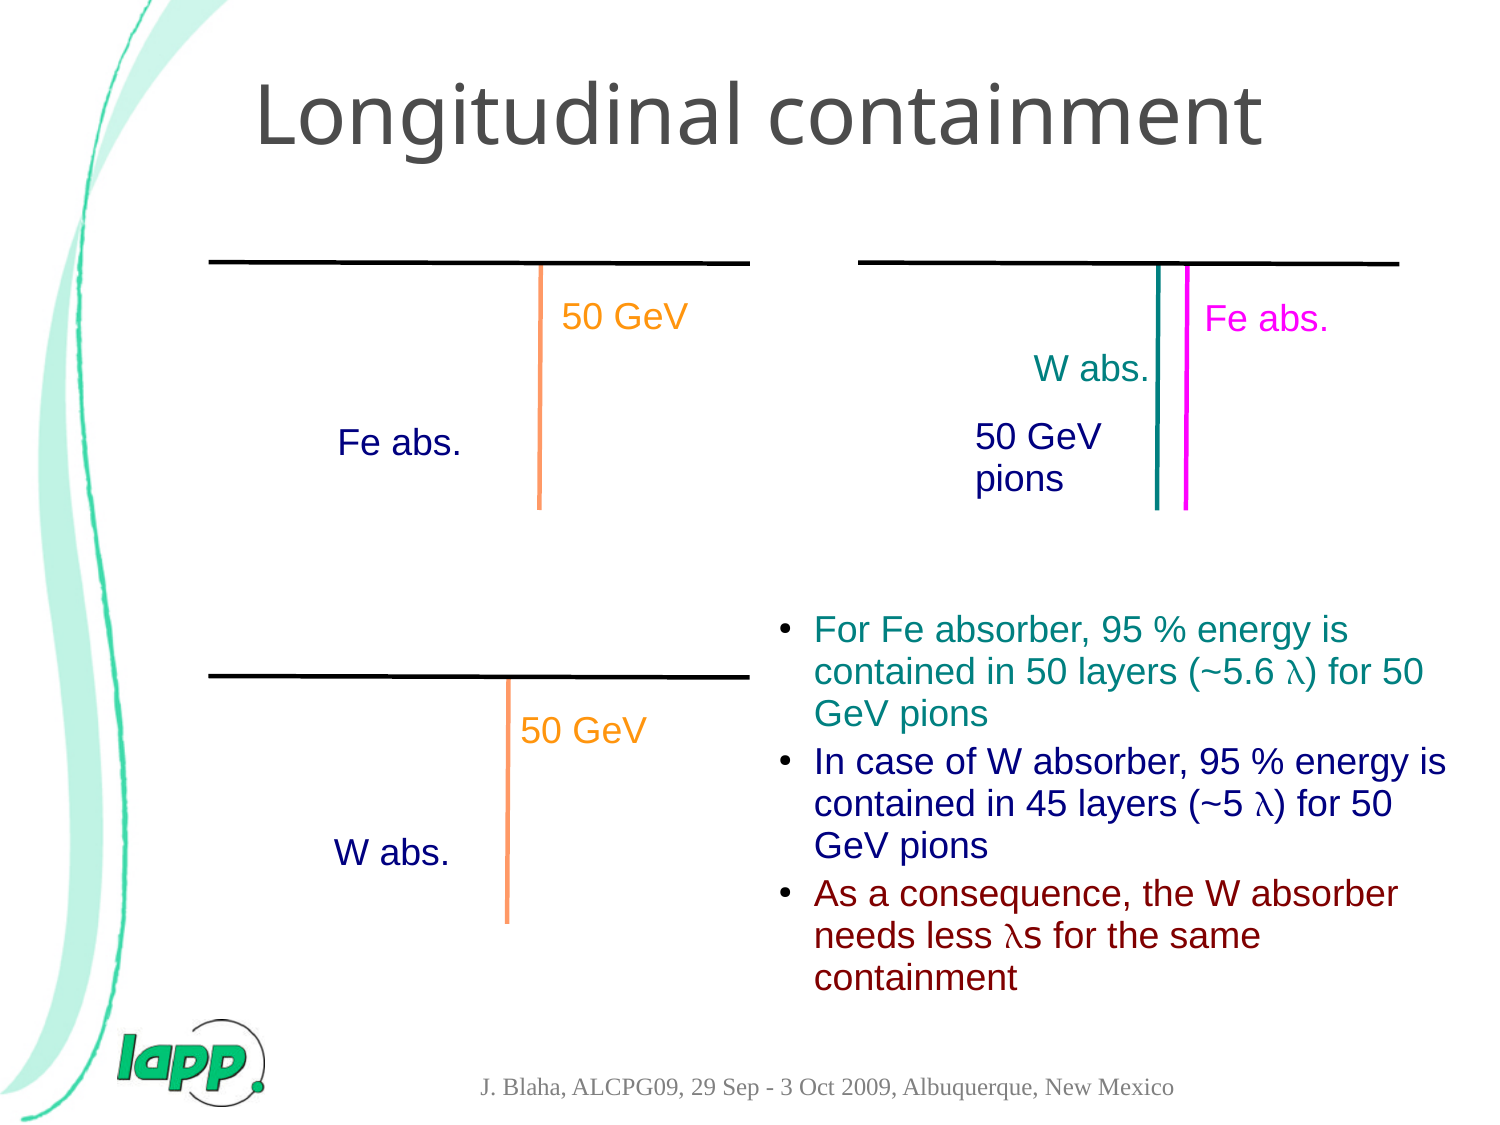

Longitudinal containment
#
50 GeV
Fe abs.
W abs.
50 GeV pions
Fe abs.
For Fe absorber, 95 % energy is contained in 50 layers (~5.6 ) for 50 GeV pions
In case of W absorber, 95 % energy is contained in 45 layers (~5 ) for 50 GeV pions
As a consequence, the W absorber needs less s for the same containment
50 GeV
W abs.
J. Blaha, ALCPG09, 29 Sep - 3 Oct 2009, Albuquerque, New Mexico